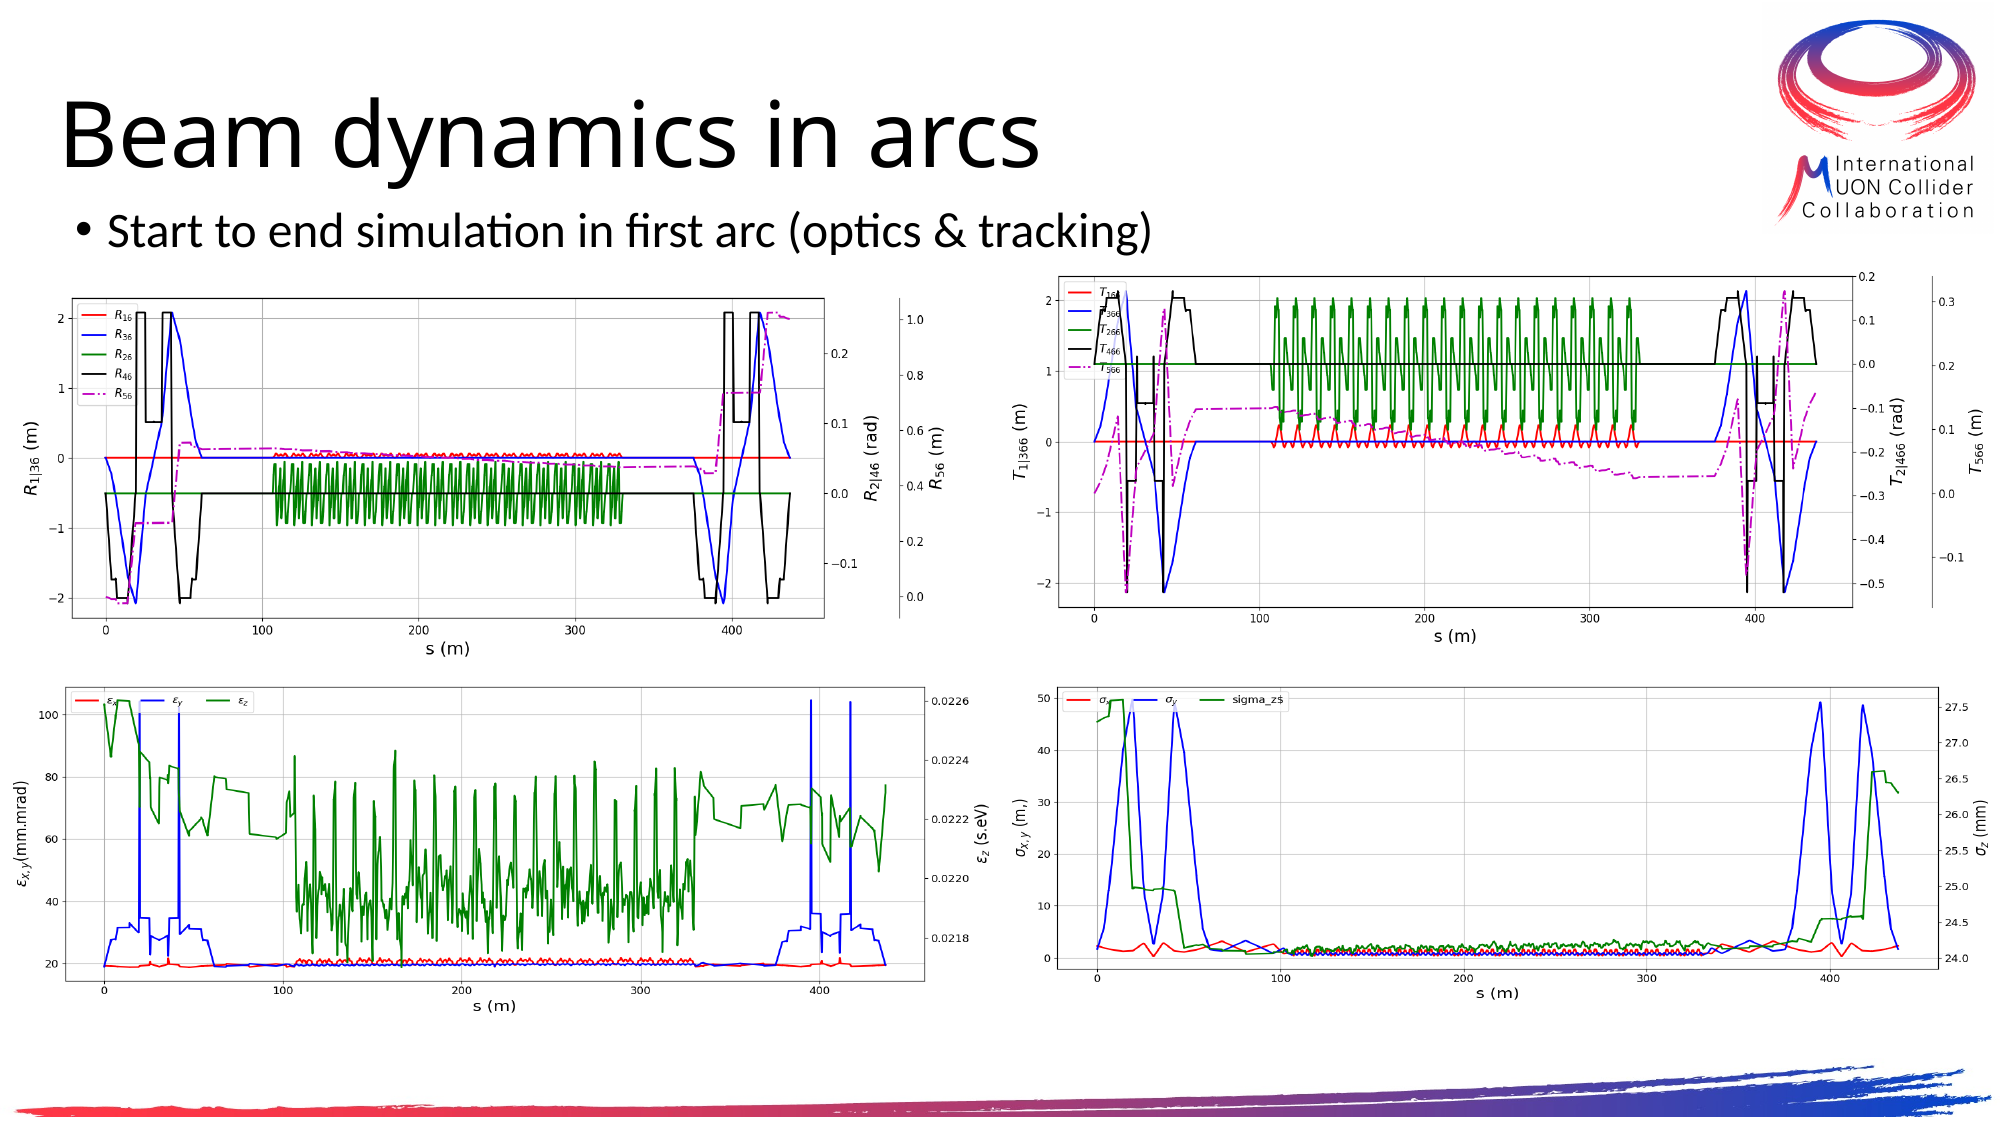

# Beam dynamics in arcs
Start to end simulation in first arc (optics & tracking)